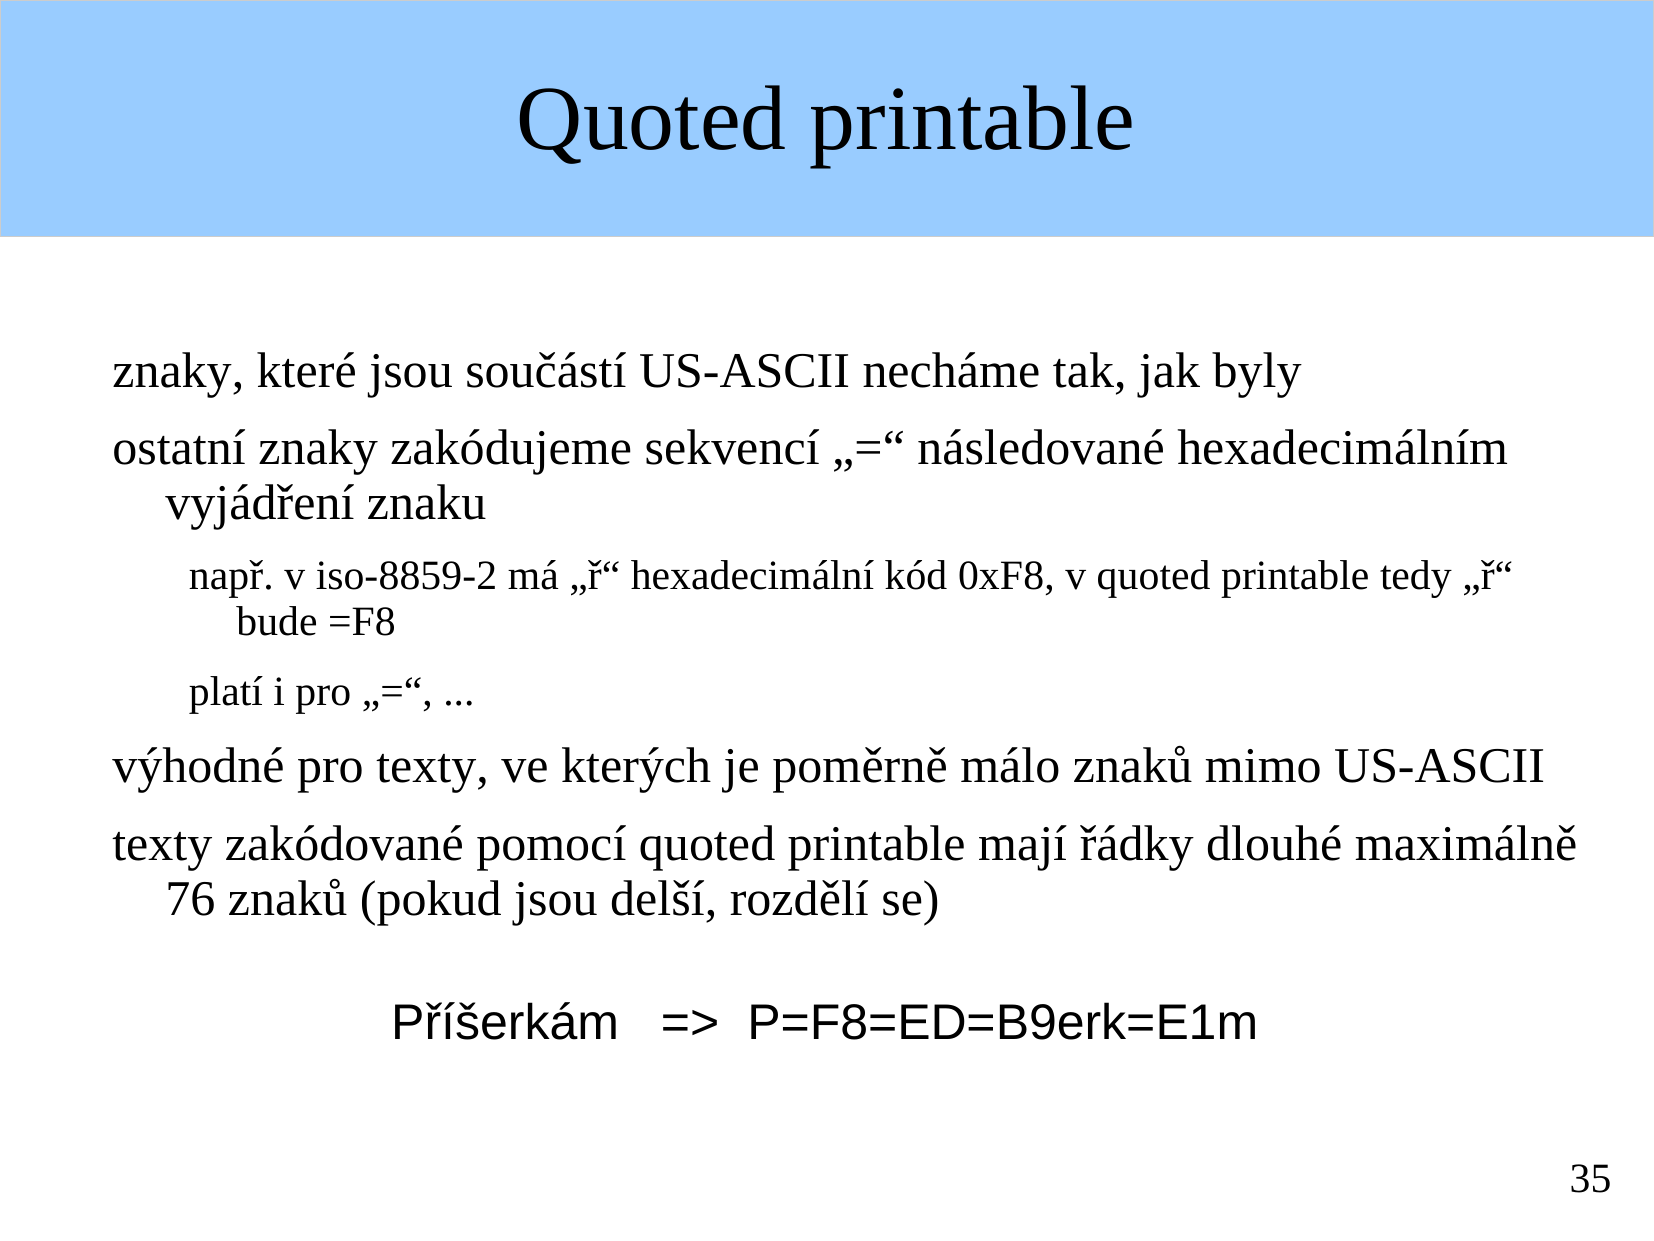

# Quoted printable
znaky, které jsou součástí US-ASCII necháme tak, jak byly
ostatní znaky zakódujeme sekvencí „=“ následované hexadecimálním vyjádření znaku
např. v iso-8859-2 má „ř“ hexadecimální kód 0xF8, v quoted printable tedy „ř“ bude =F8
platí i pro „=“, ...
výhodné pro texty, ve kterých je poměrně málo znaků mimo US-ASCII
texty zakódované pomocí quoted printable mají řádky dlouhé maximálně 76 znaků (pokud jsou delší, rozdělí se)
Příšerkám => P=F8=ED=B9erk=E1m